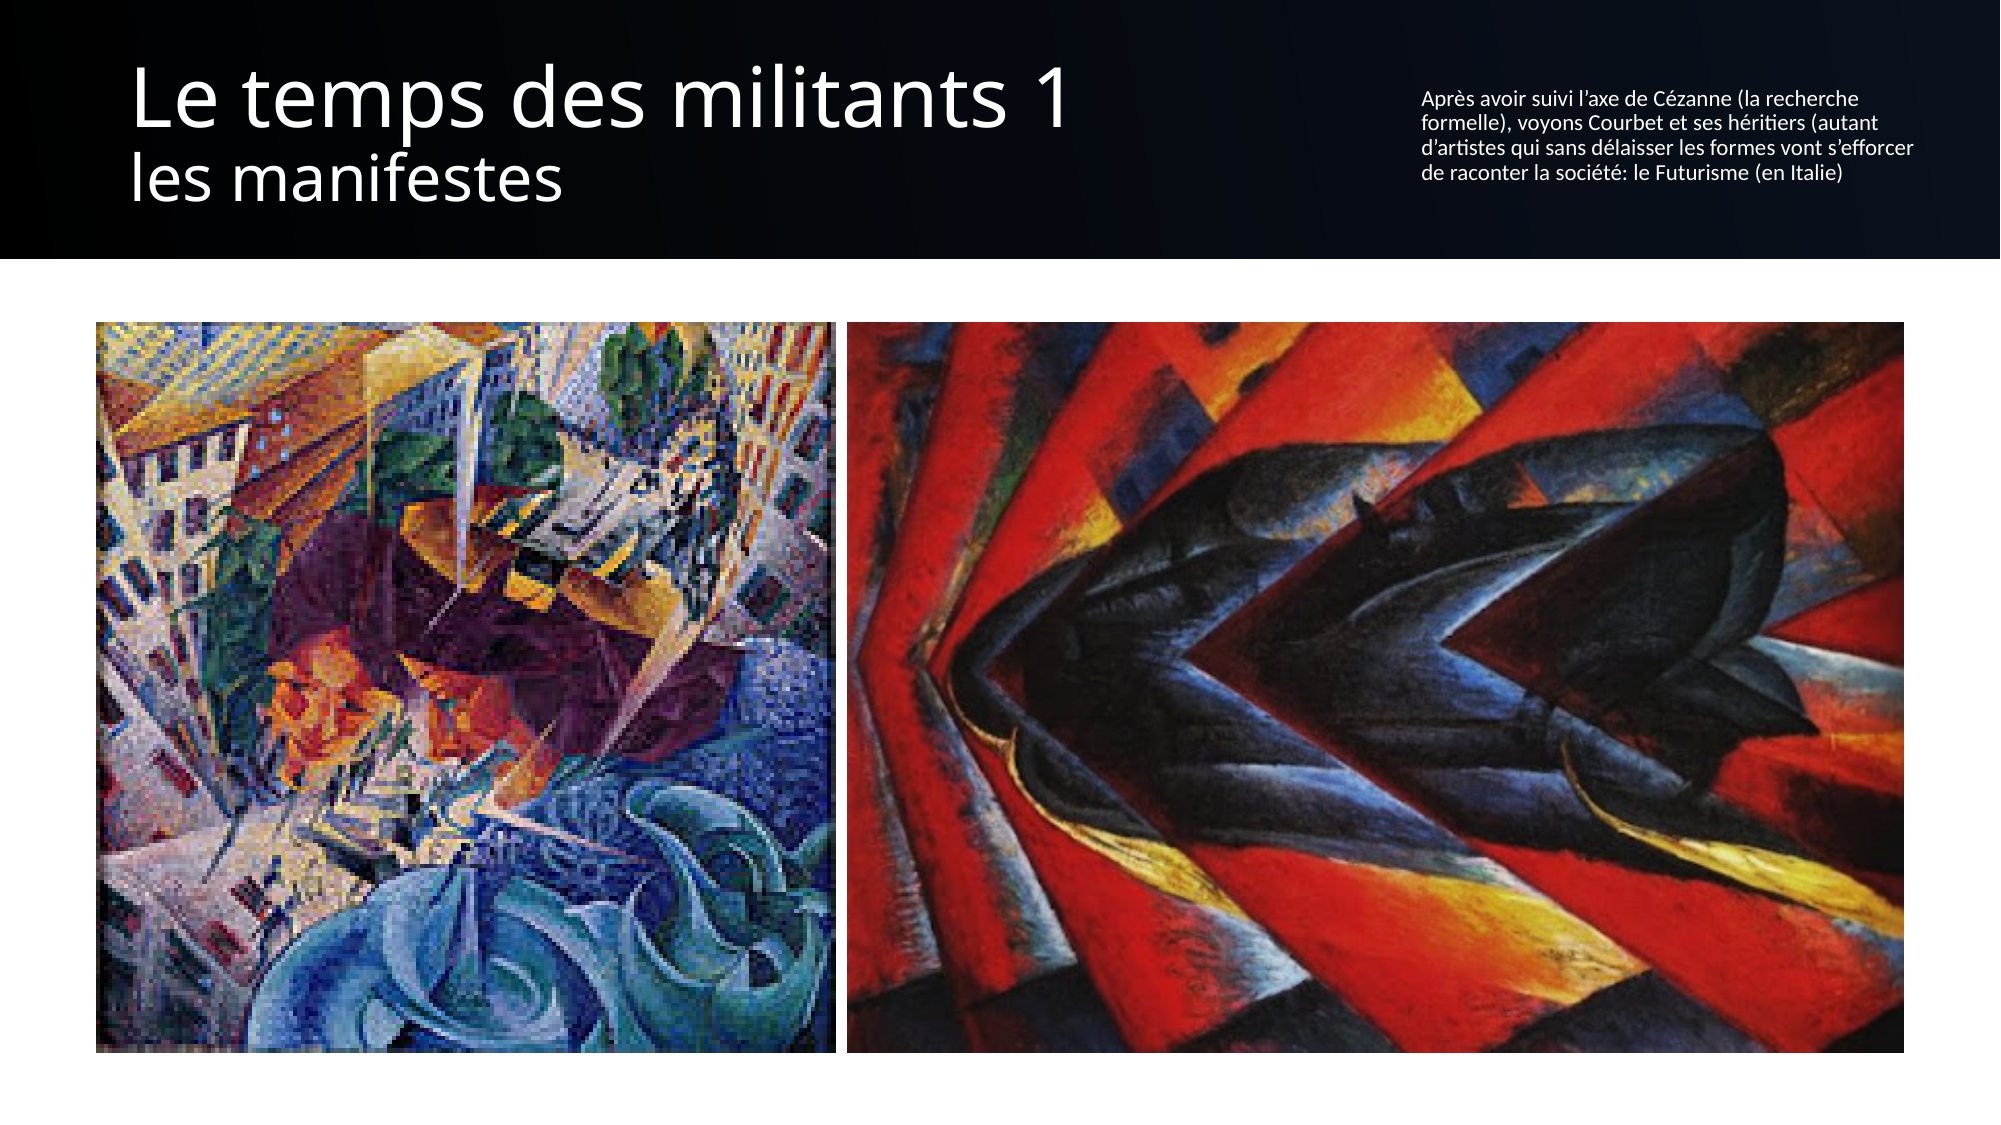

# Le temps des militants 1 les manifestes
Après avoir suivi l’axe de Cézanne (la recherche formelle), voyons Courbet et ses héritiers (autant d’artistes qui sans délaisser les formes vont s’efforcer de raconter la société: le Futurisme (en Italie)